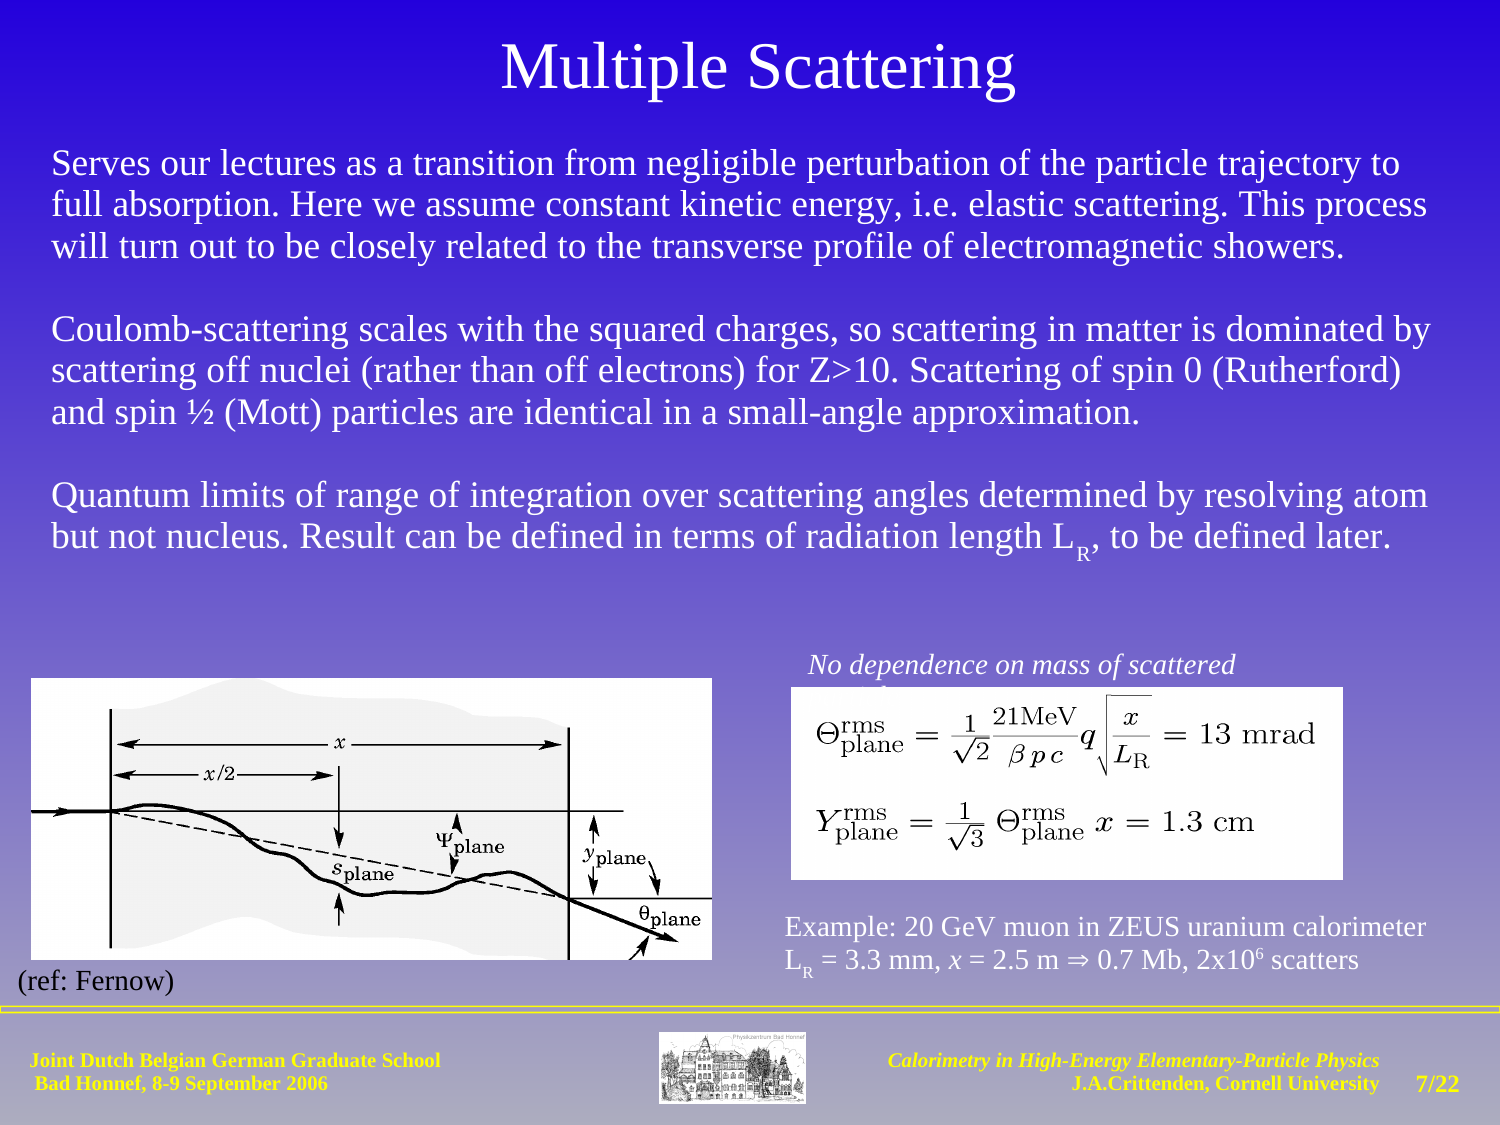

# Multiple Scattering
Serves our lectures as a transition from negligible perturbation of the particle trajectory to full absorption. Here we assume constant kinetic energy, i.e. elastic scattering. This process will turn out to be closely related to the transverse profile of electromagnetic showers.
Coulomb-scattering scales with the squared charges, so scattering in matter is dominated by scattering off nuclei (rather than off electrons) for Z>10. Scattering of spin 0 (Rutherford) and spin ½ (Mott) particles are identical in a small-angle approximation.
Quantum limits of range of integration over scattering angles determined by resolving atom but not nucleus. Result can be defined in terms of radiation length LR, to be defined later.
No dependence on mass of scattered particle
Example: 20 GeV muon in ZEUS uranium calorimeter
LR = 3.3 mm, x = 2.5 m ⇒ 0.7 Mb, 2x106 scatters
(ref: Fernow)